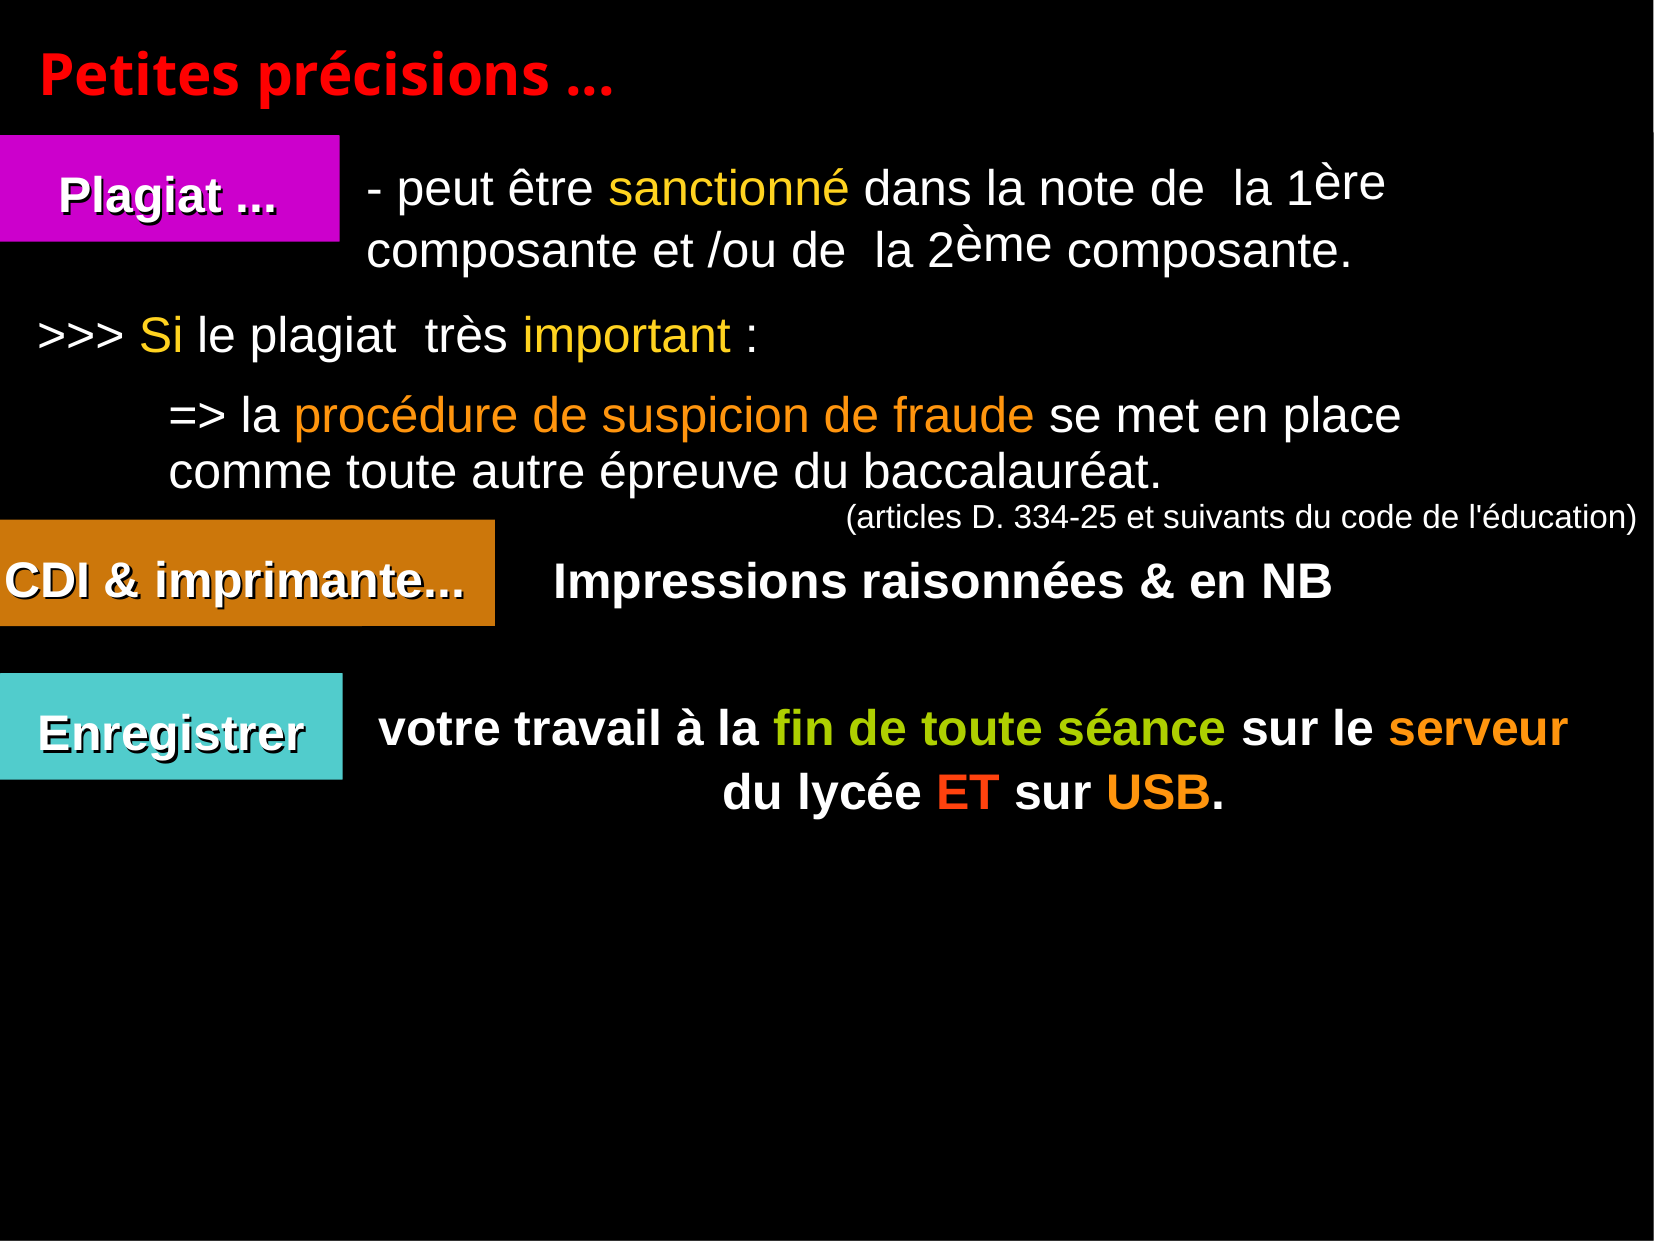

Arrêté 12-6-2015
Petites précisions ...
Plagiat ...
- peut être sanctionné dans la note de  la 1ère composante et /ou de la 2ème composante.
>>> Si le plagiat très important :
=> la procédure de suspicion de fraude se met en place
comme toute autre épreuve du baccalauréat.
(articles D. 334-25 et suivants du code de l'éducation)
CDI & imprimante...
Impressions raisonnées & en NB
Enregistrer
votre travail à la fin de toute séance sur le serveur du lycée ET sur USB.